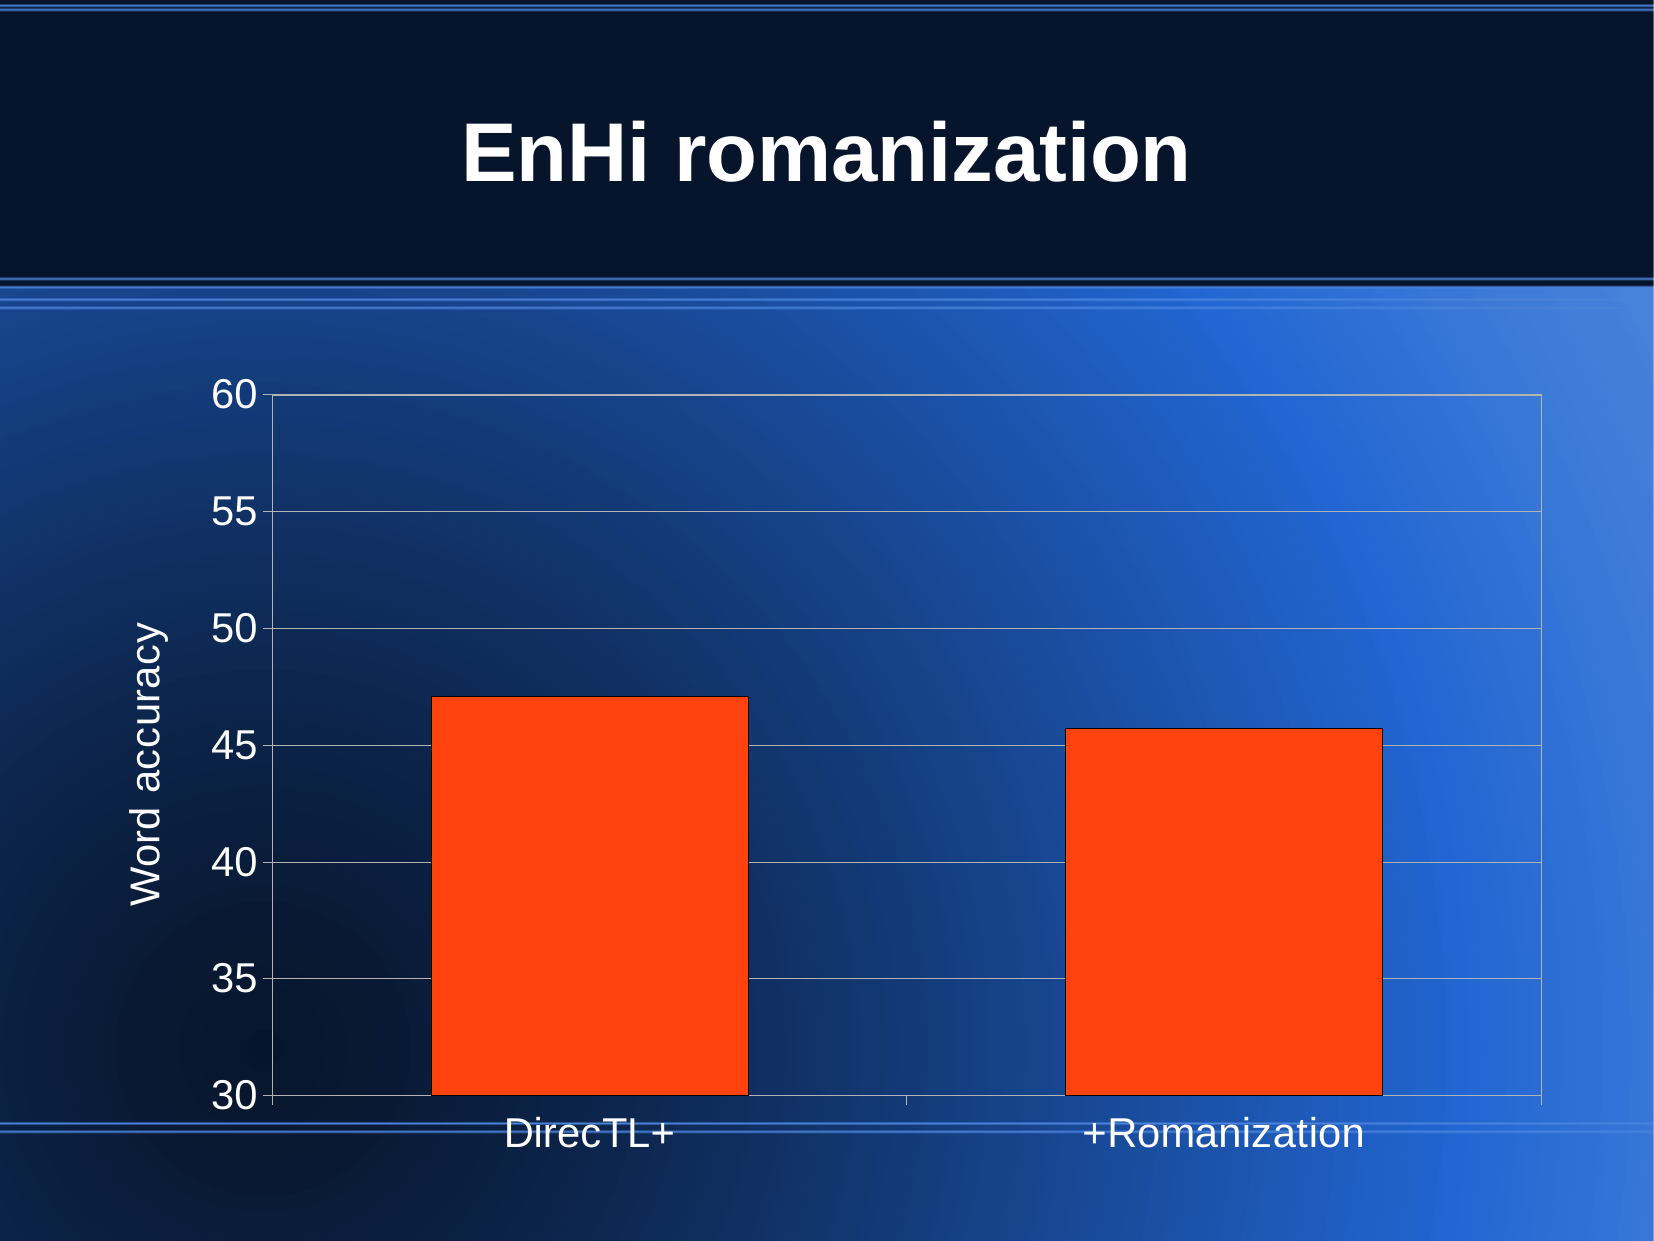

# EnHi romanization
### Chart
| Category | |
|---|---|
| DirecTL+ | 47.1 |
| +Romanization | 45.7 |